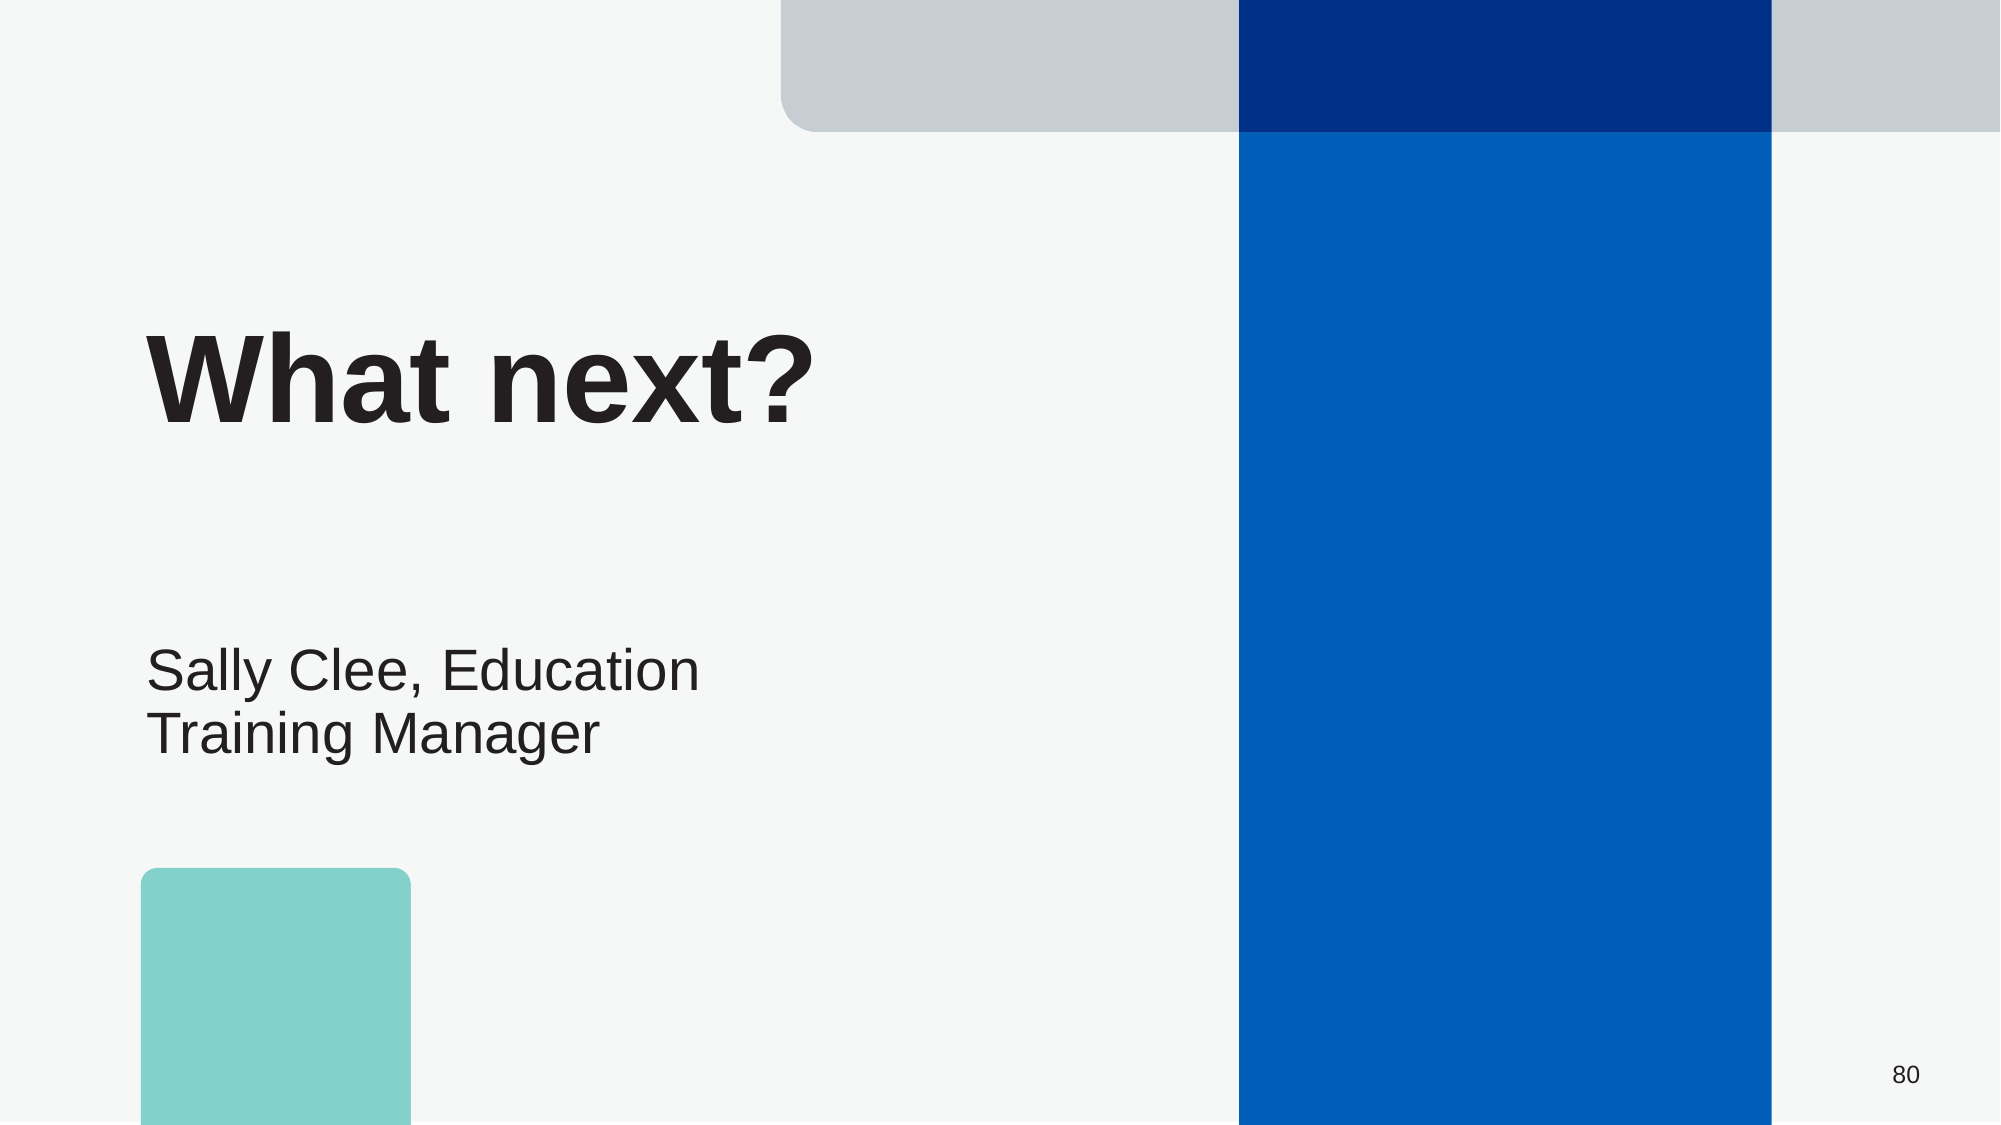

What next?
# Sally Clee, Education Training Manager